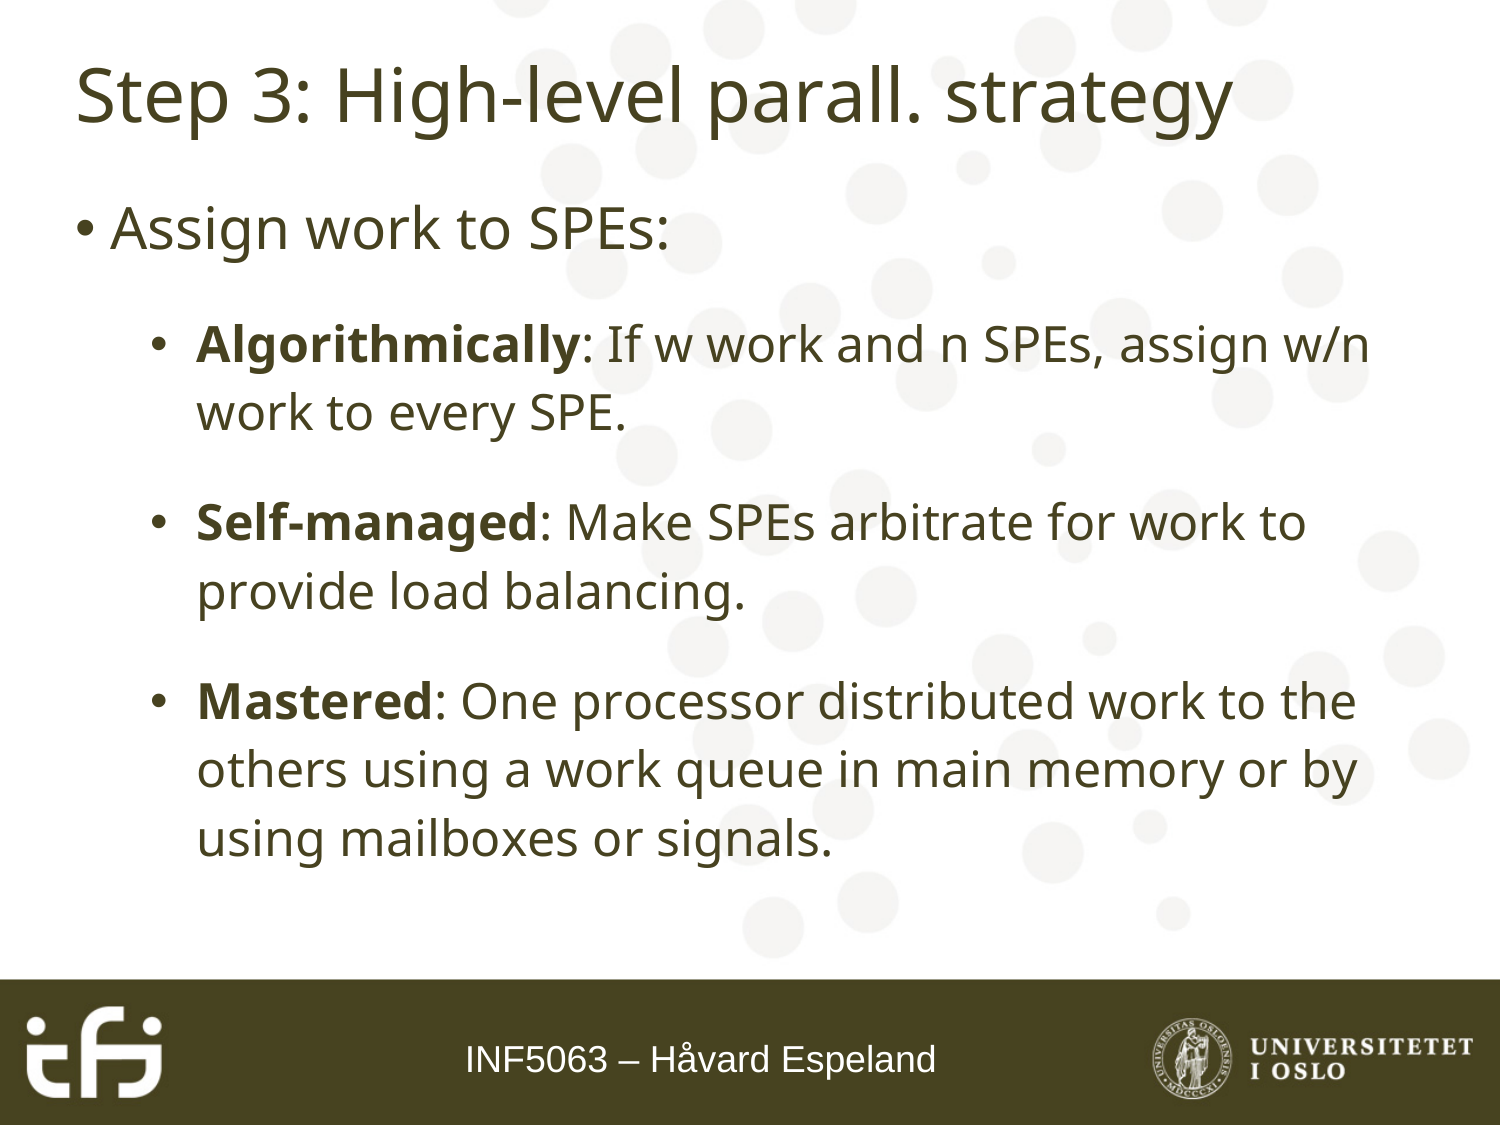

# Step 3: High-level parall. strategy
Assign work to SPEs:
Algorithmically: If w work and n SPEs, assign w/n work to every SPE.
Self-managed: Make SPEs arbitrate for work to provide load balancing.
Mastered: One processor distributed work to the others using a work queue in main memory or by using mailboxes or signals.